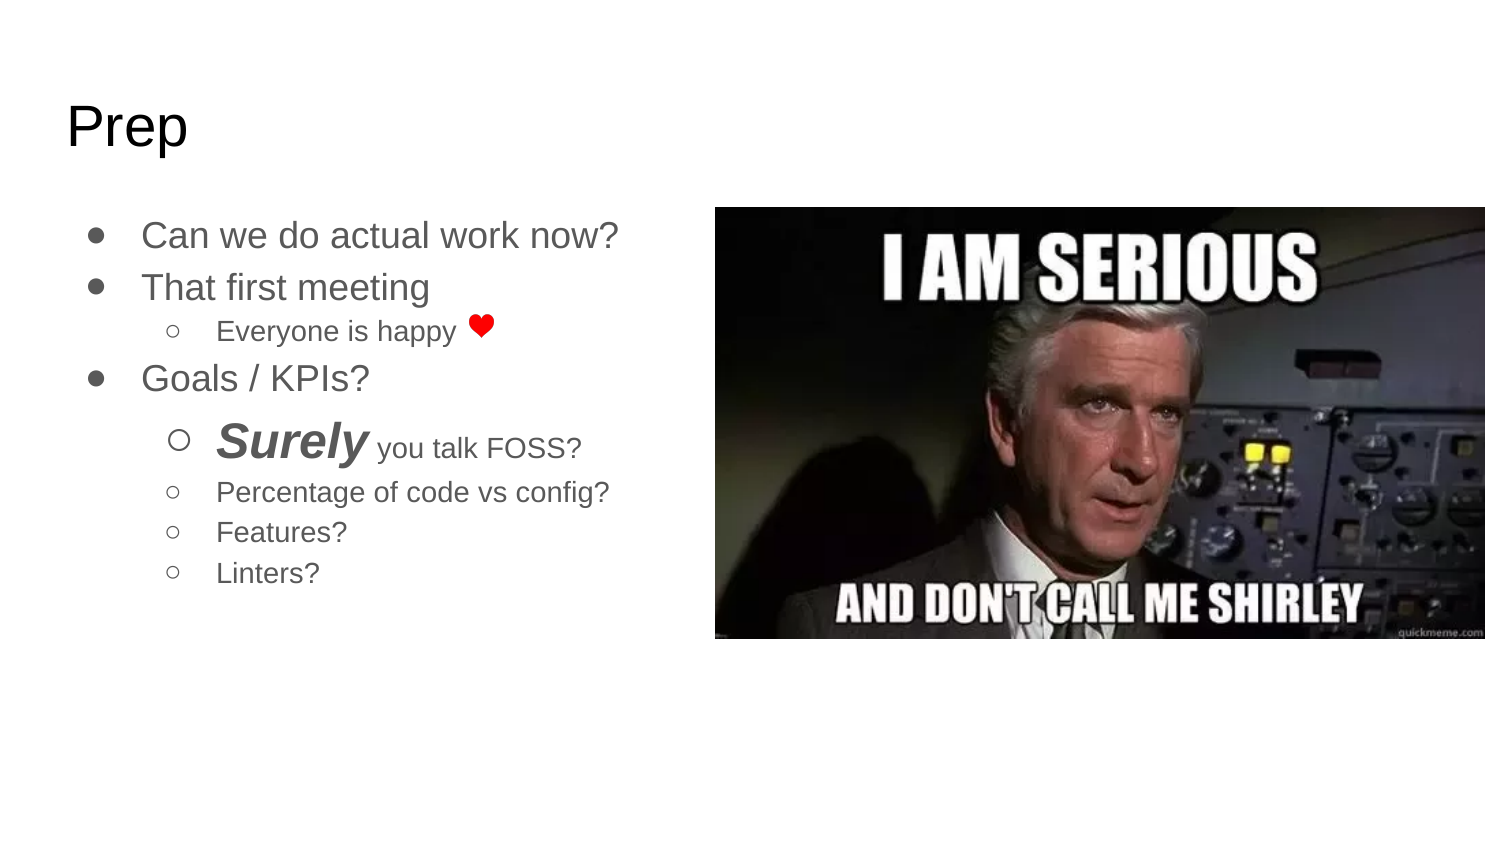

# Prep
Can we do actual work now?
That first meeting
Everyone is happy
Goals / KPIs?
Surely you talk FOSS?
Percentage of code vs config?
Features?
Linters?